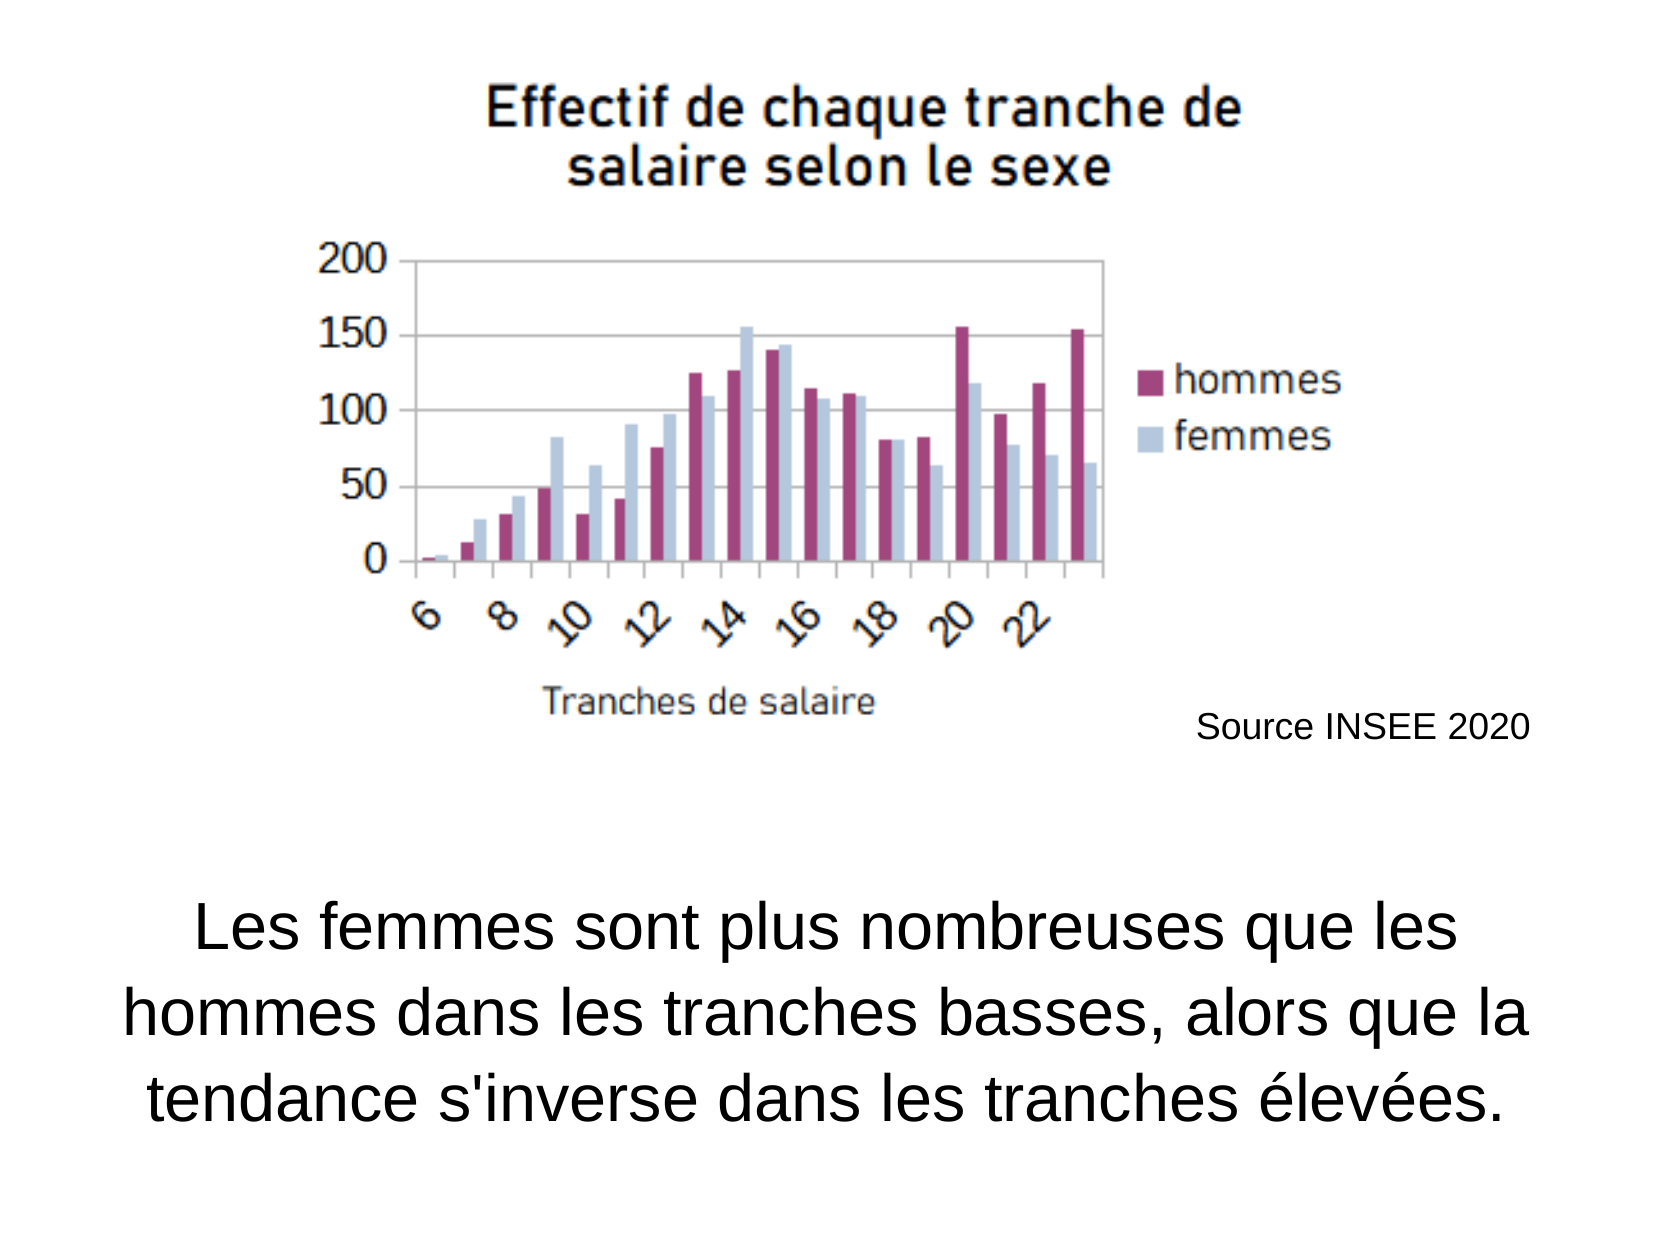

Source INSEE 2020
# Les femmes sont plus nombreuses que les hommes dans les tranches basses, alors que la tendance s'inverse dans les tranches élevées.